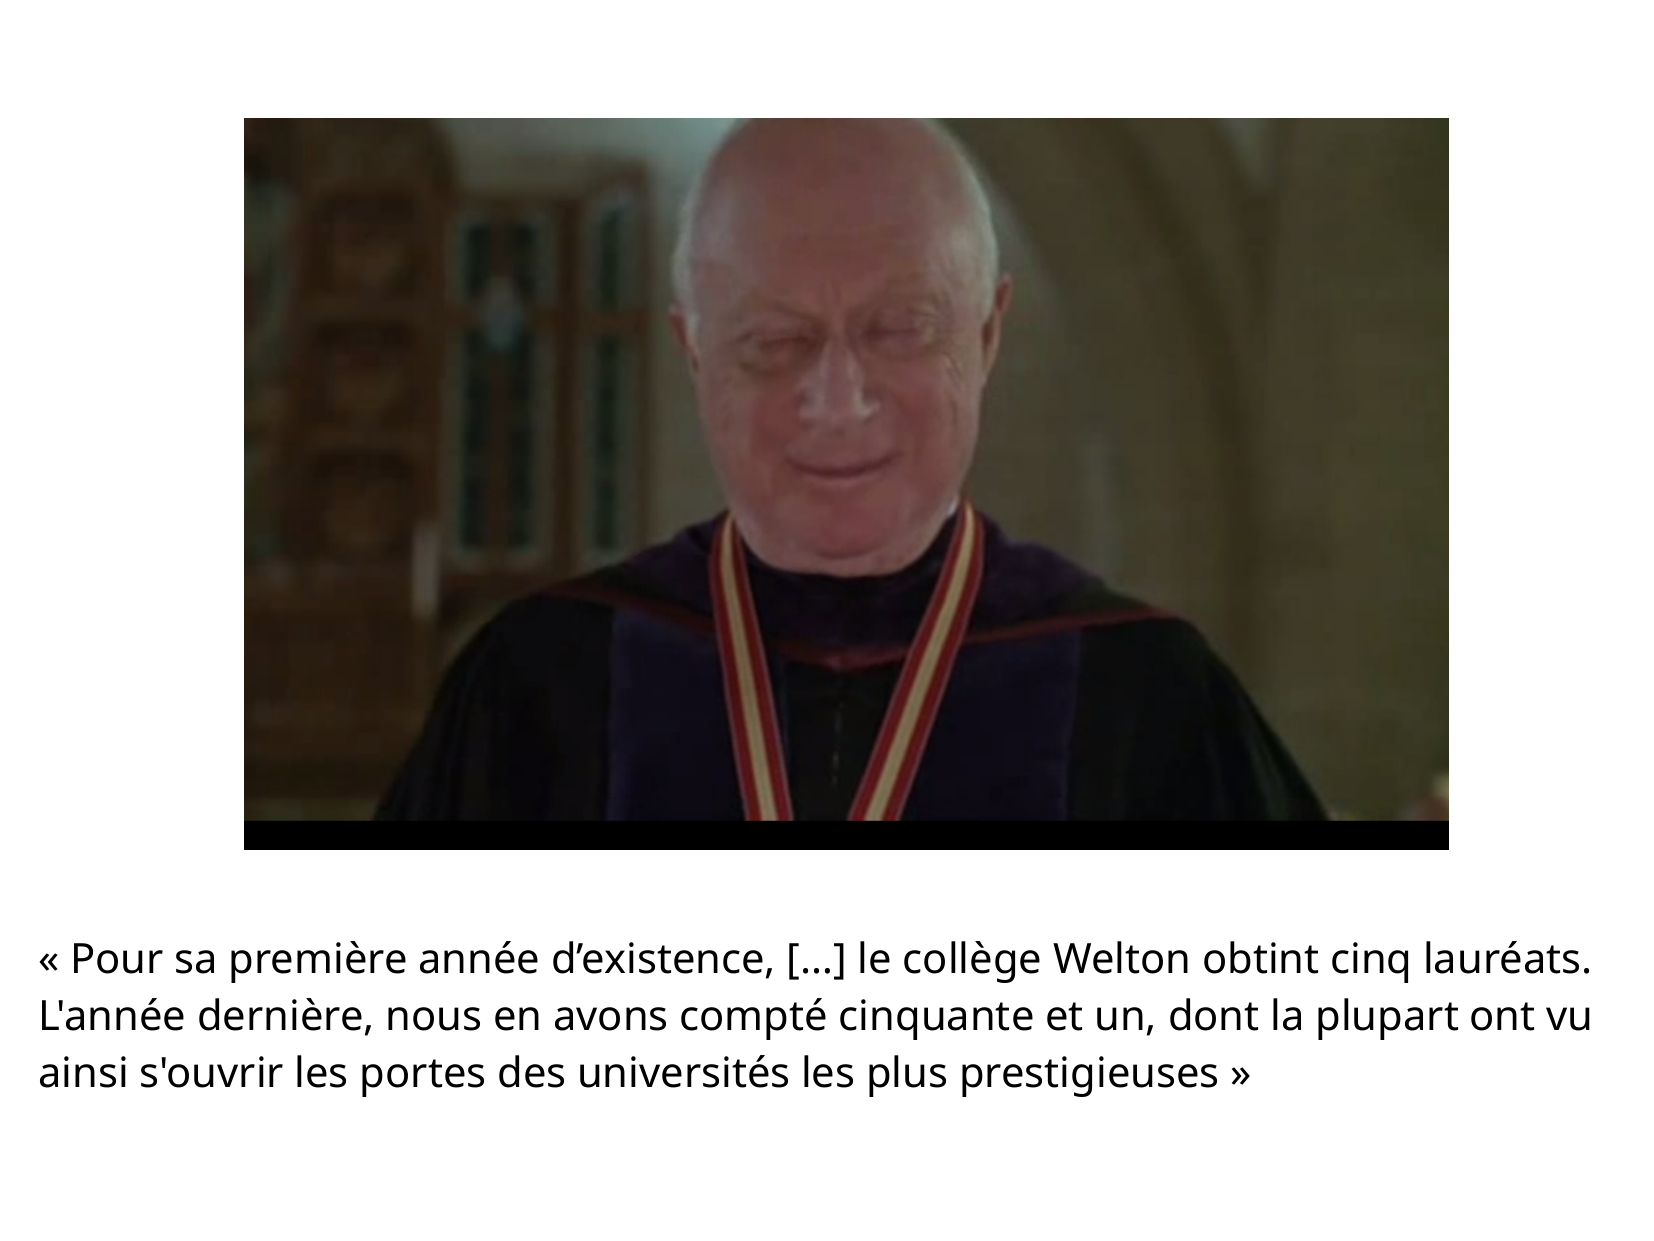

« Pour sa première année d’existence, […] le collège Welton obtint cinq lauréats. L'année dernière, nous en avons compté cinquante et un, dont la plupart ont vu ainsi s'ouvrir les portes des universités les plus prestigieuses »